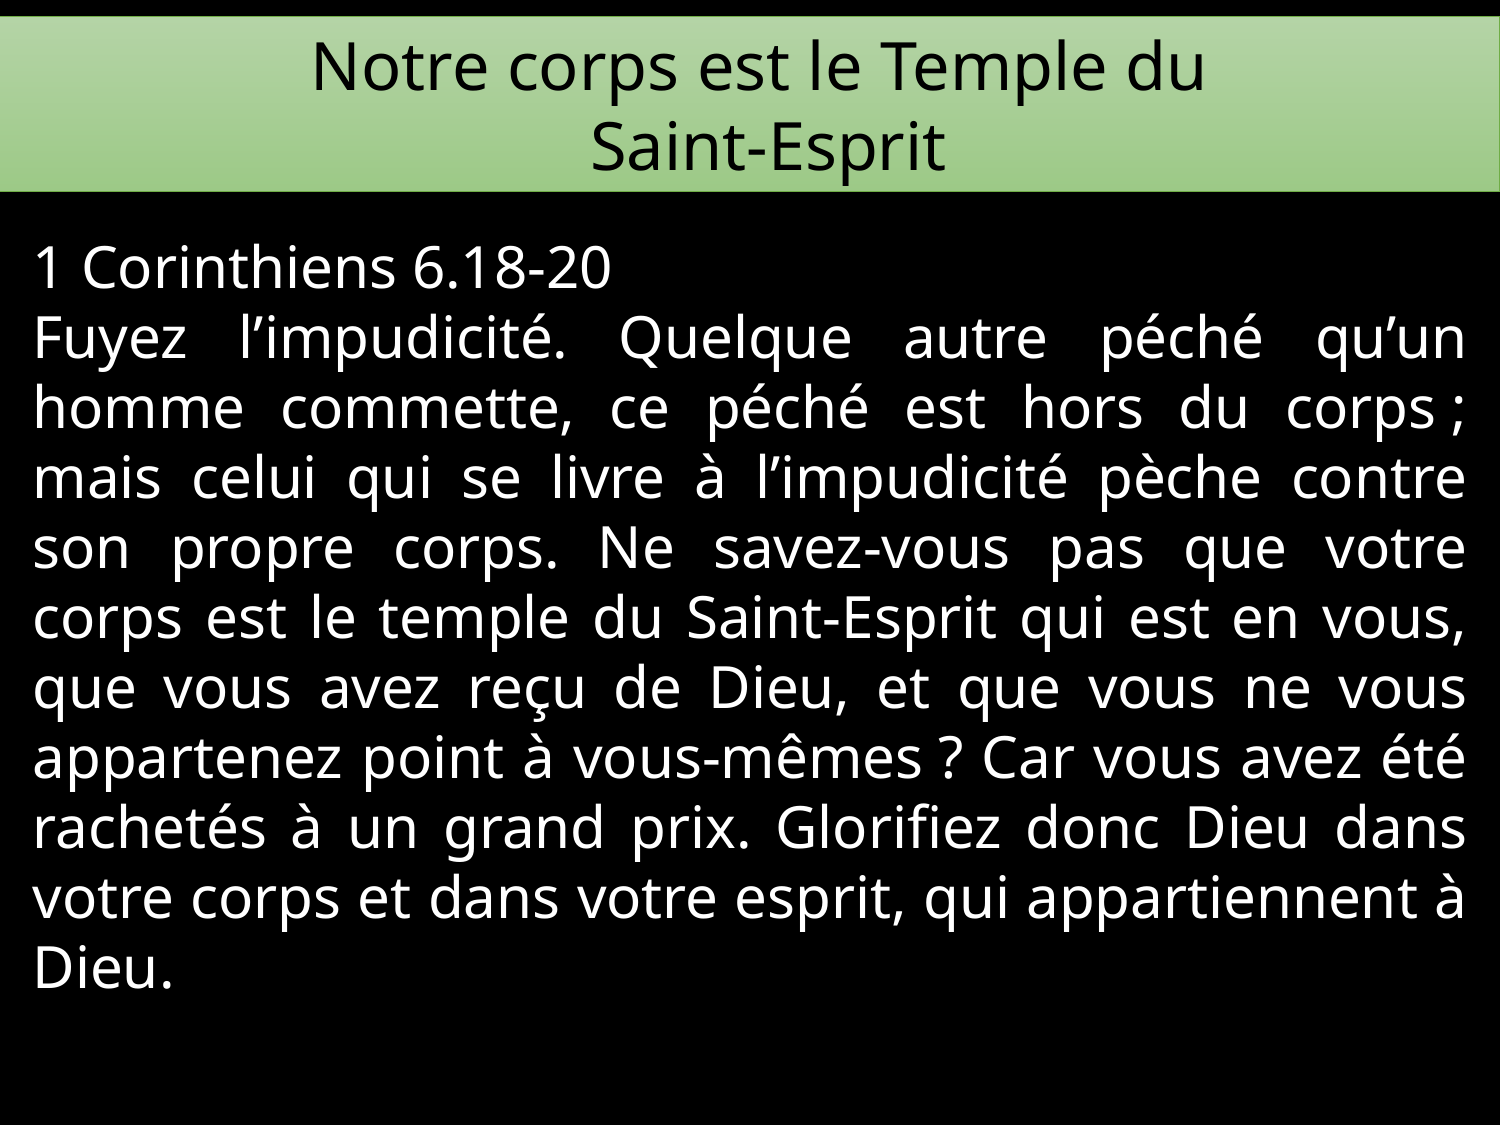

Notre corps est le Temple du
Saint-Esprit
1 Corinthiens 6.18-20
Fuyez l’impudicité. Quelque autre péché qu’un homme commette, ce péché est hors du corps ; mais celui qui se livre à l’impudicité pèche contre son propre corps. Ne savez-vous pas que votre corps est le temple du Saint-Esprit qui est en vous, que vous avez reçu de Dieu, et que vous ne vous appartenez point à vous-mêmes ? Car vous avez été rachetés à un grand prix. Glorifiez donc Dieu dans votre corps et dans votre esprit, qui appartiennent à Dieu.